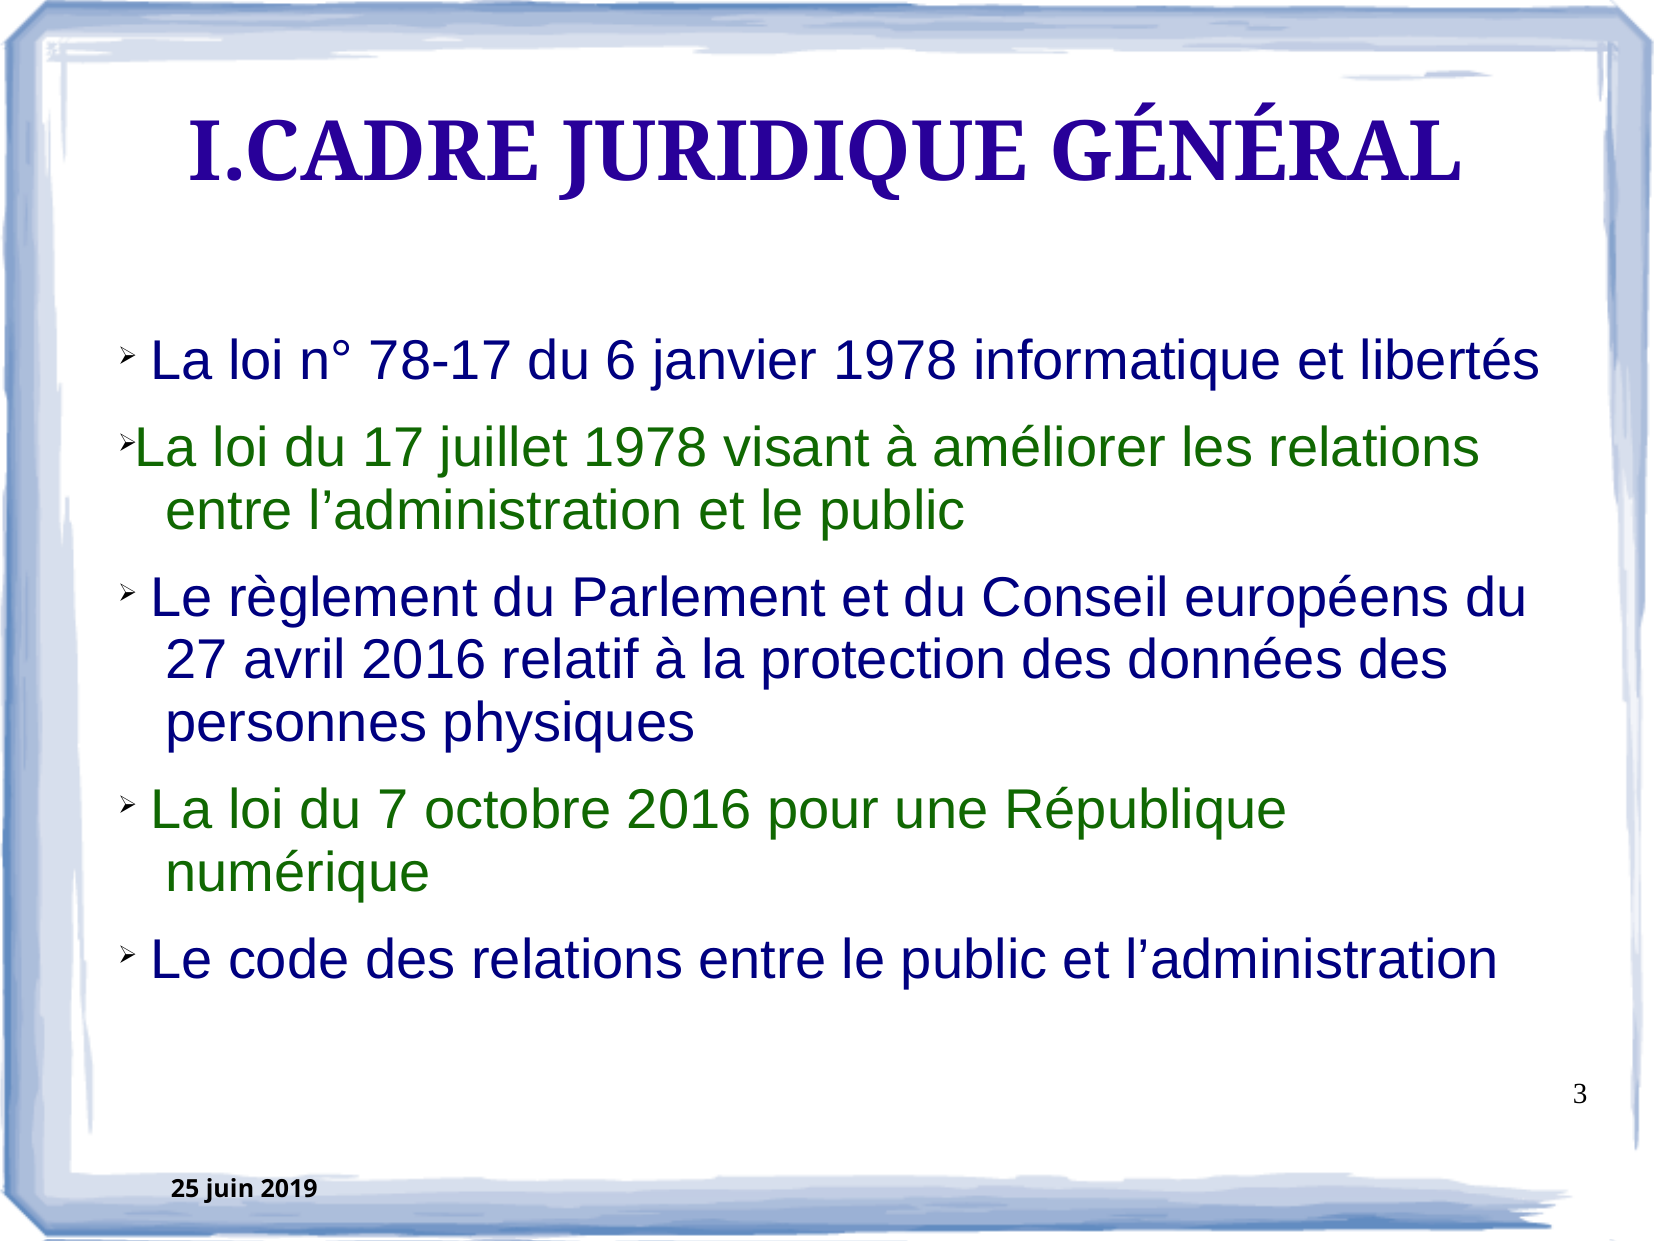

# I.CADRE JURIDIQUE GÉNÉRAL
 La loi n° 78-17 du 6 janvier 1978 informatique et libertés
La loi du 17 juillet 1978 visant à améliorer les relations entre l’administration et le public
 Le règlement du Parlement et du Conseil européens du 27 avril 2016 relatif à la protection des données des personnes physiques
 La loi du 7 octobre 2016 pour une République numérique
 Le code des relations entre le public et l’administration
3
25 juin 2019